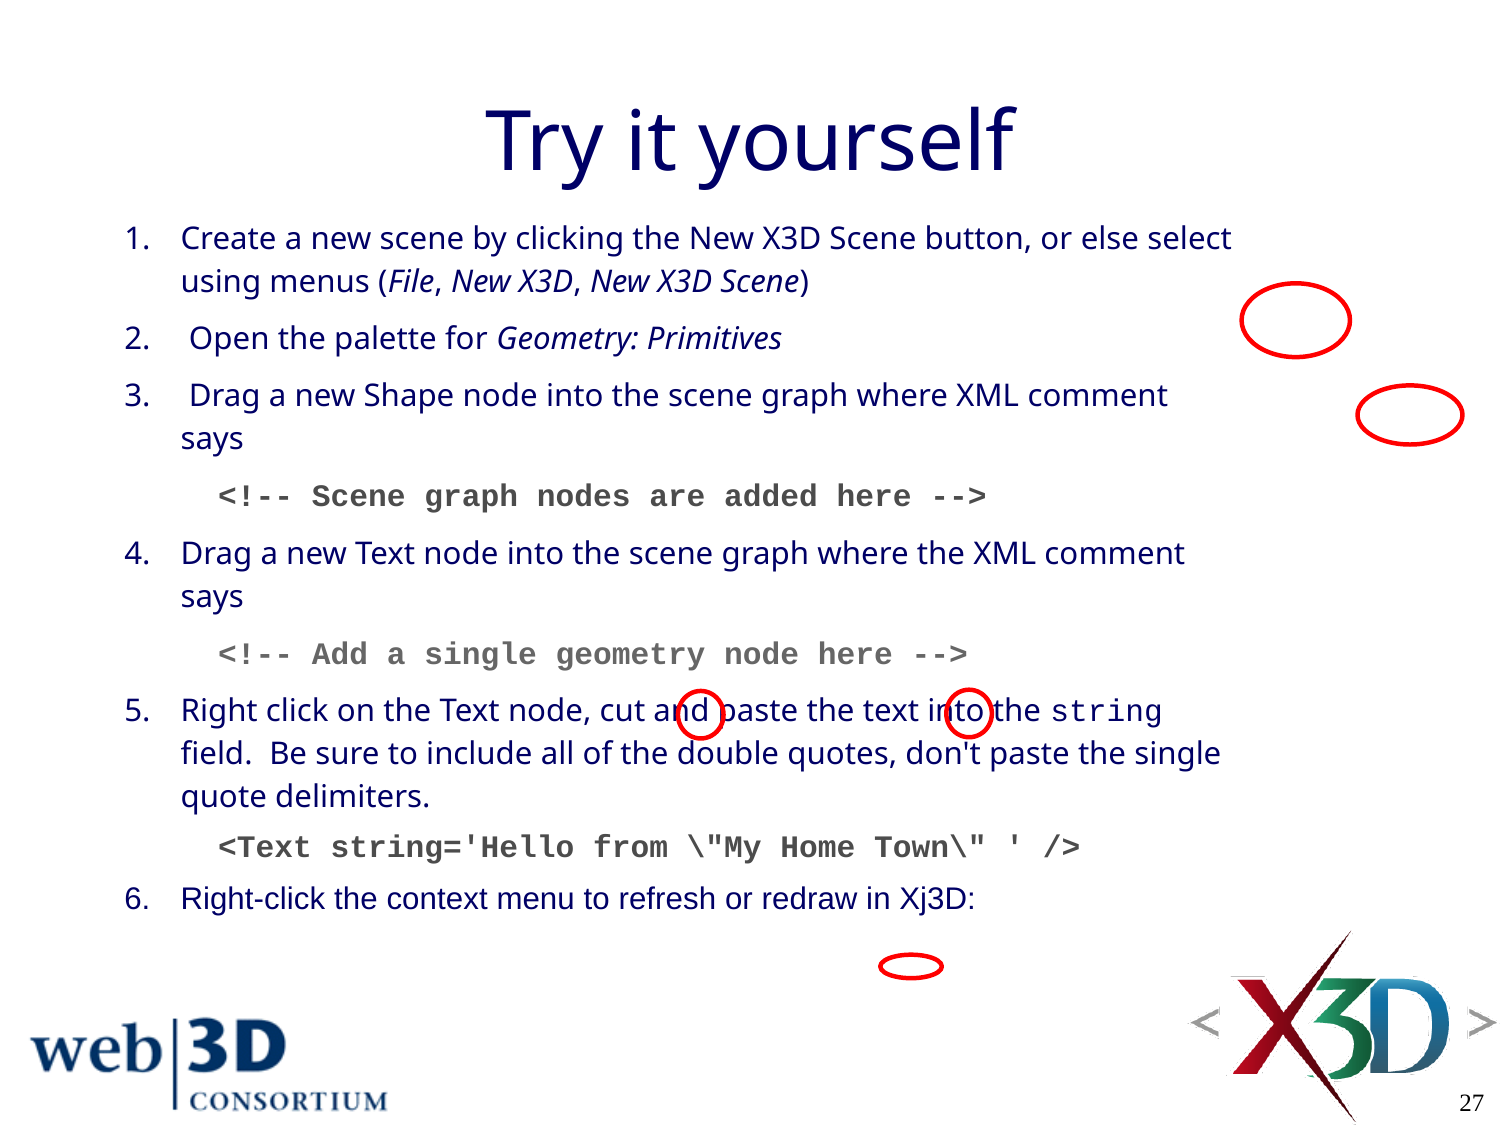

# Try it yourself
Create a new scene by clicking the New X3D Scene button, or else select using menus (File, New X3D, New X3D Scene)
 Open the palette for Geometry: Primitives
 Drag a new Shape node into the scene graph where XML comment says
 	<!-- Scene graph nodes are added here -->
Drag a new Text node into the scene graph where the XML comment says
 	<!-- Add a single geometry node here -->
Right click on the Text node, cut and paste the text into the string field. Be sure to include all of the double quotes, don't paste the single quote delimiters.
 	<Text string='Hello from \"My Home Town\" ' />
Right-click the context menu to refresh or redraw in Xj3D: